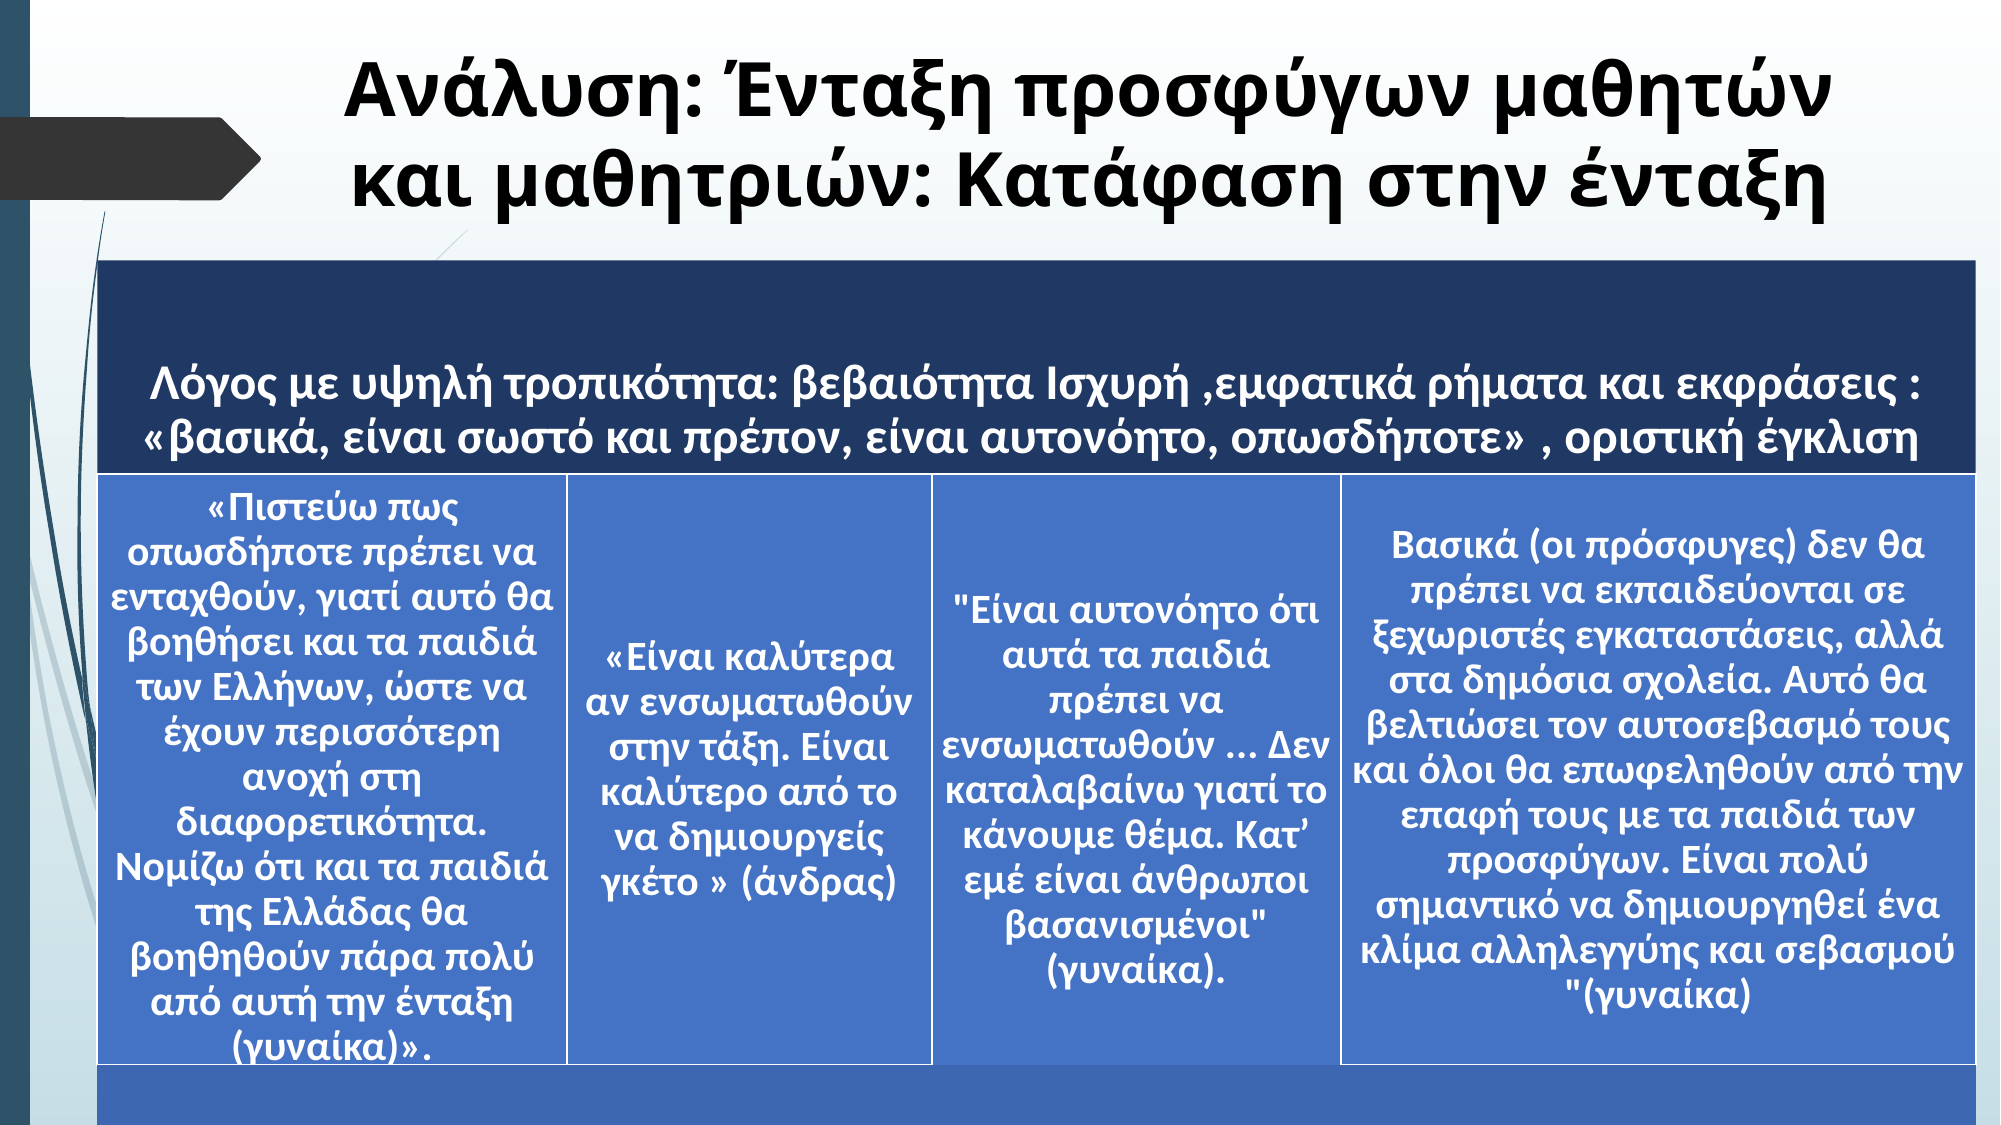

# Ανάλυση: Ένταξη προσφύγων μαθητών και μαθητριών: Κατάφαση στην ένταξη
Λόγος με υψηλή τροπικότητα: βεβαιότητα Ισχυρή ,εμφατικά ρήματα και εκφράσεις : «βασικά, είναι σωστό και πρέπον, είναι αυτονόητο, οπωσδήποτε» , οριστική έγκλιση
«Πιστεύω πως οπωσδήποτε πρέπει να ενταχθούν, γιατί αυτό θα βοηθήσει και τα παιδιά των Ελλήνων, ώστε να έχουν περισσότερη ανοχή στη διαφορετικότητα. Νομίζω ότι και τα παιδιά της Ελλάδας θα βοηθηθούν πάρα πολύ από αυτή την ένταξη (γυναίκα)».
«Είναι καλύτερα αν ενσωματωθούν στην τάξη. Είναι καλύτερο από το να δημιουργείς γκέτο » (άνδρας)
"Είναι αυτονόητο ότι αυτά τα παιδιά πρέπει να ενσωματωθούν ... Δεν καταλαβαίνω γιατί το κάνουμε θέμα. Κατ’ εμέ είναι άνθρωποι βασανισμένοι" (γυναίκα).
Βασικά (οι πρόσφυγες) δεν θα πρέπει να εκπαιδεύονται σε ξεχωριστές εγκαταστάσεις, αλλά στα δημόσια σχολεία. Αυτό θα βελτιώσει τον αυτοσεβασμό τους και όλοι θα επωφεληθούν από την επαφή τους με τα παιδιά των προσφύγων. Είναι πολύ σημαντικό να δημιουργηθεί ένα κλίμα αλληλεγγύης και σεβασμού "(γυναίκα)